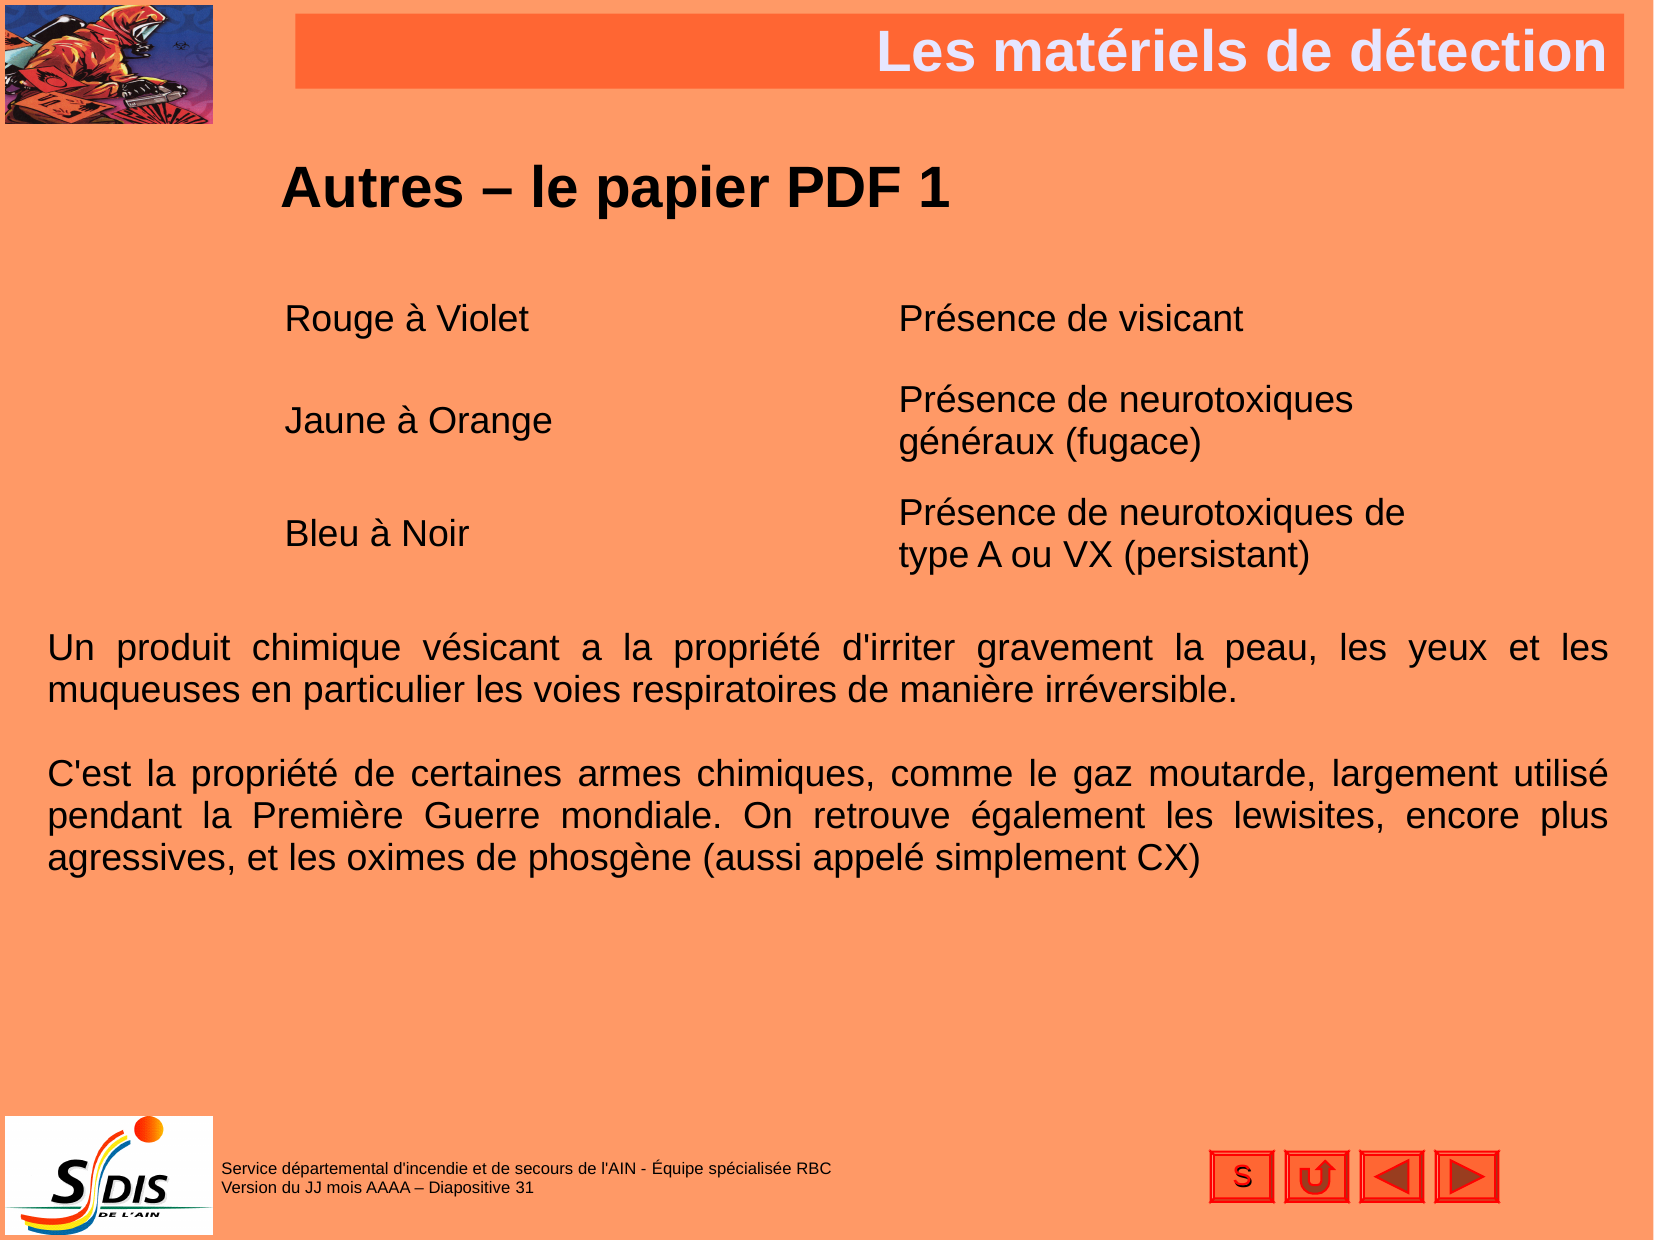

Les matériels de détection
Autres – le papier PDF 1
| Rouge à Violet | Présence de visicant |
| --- | --- |
| Jaune à Orange | Présence de neurotoxiques généraux (fugace) |
| Bleu à Noir | Présence de neurotoxiques de type A ou VX (persistant) |
Un produit chimique vésicant a la propriété d'irriter gravement la peau, les yeux et les muqueuses en particulier les voies respiratoires de manière irréversible.
C'est la propriété de certaines armes chimiques, comme le gaz moutarde, largement utilisé pendant la Première Guerre mondiale. On retrouve également les lewisites, encore plus agressives, et les oximes de phosgène (aussi appelé simplement CX)